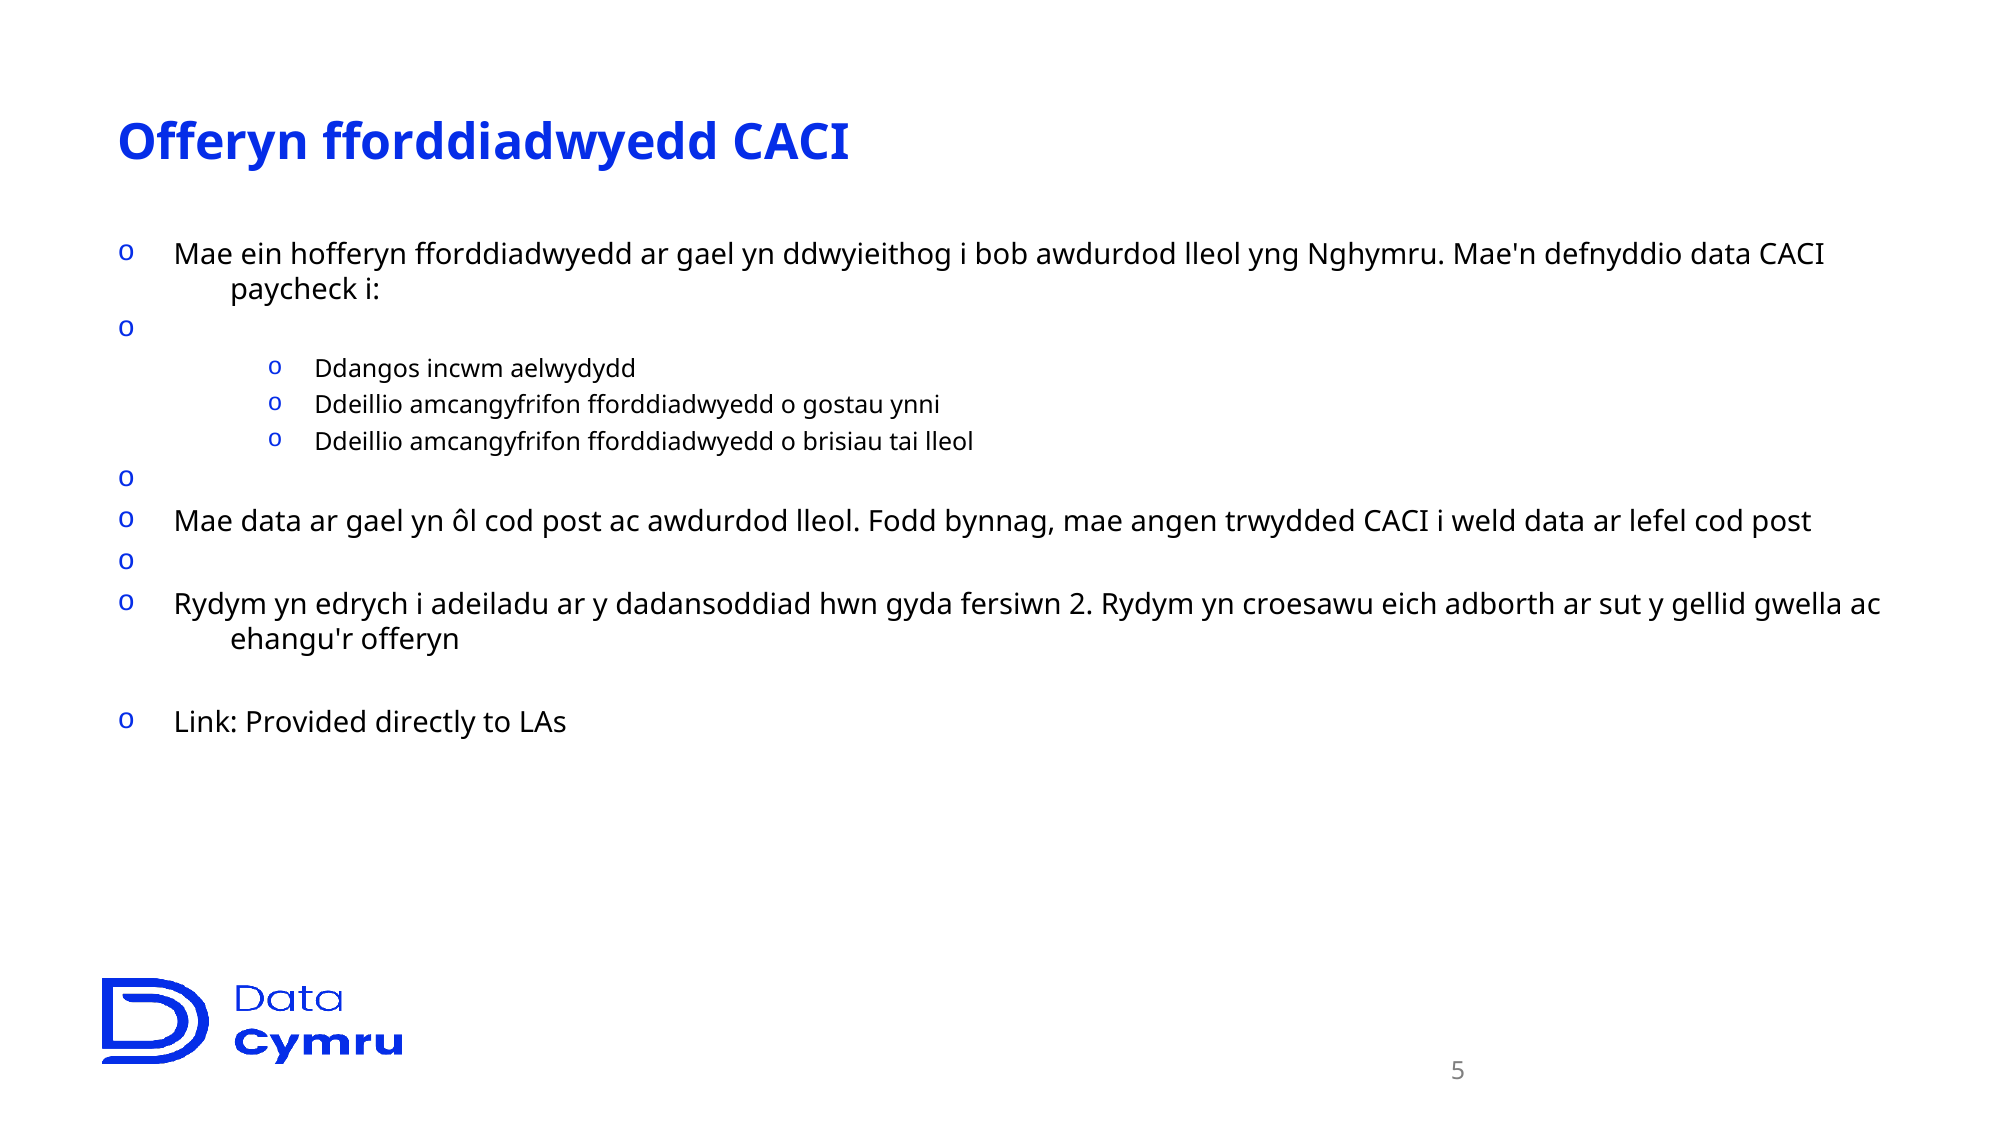

# Offeryn fforddiadwyedd CACI
Mae ein hofferyn fforddiadwyedd ar gael yn ddwyieithog i bob awdurdod lleol yng Nghymru. Mae'n defnyddio data CACI paycheck i:
Ddangos incwm aelwydydd
Ddeillio amcangyfrifon fforddiadwyedd o gostau ynni
Ddeillio amcangyfrifon fforddiadwyedd o brisiau tai lleol
Mae data ar gael yn ôl cod post ac awdurdod lleol. Fodd bynnag, mae angen trwydded CACI i weld data ar lefel cod post
Rydym yn edrych i adeiladu ar y dadansoddiad hwn gyda fersiwn 2. Rydym yn croesawu eich adborth ar sut y gellid gwella ac ehangu'r offeryn
Link: Provided directly to LAs